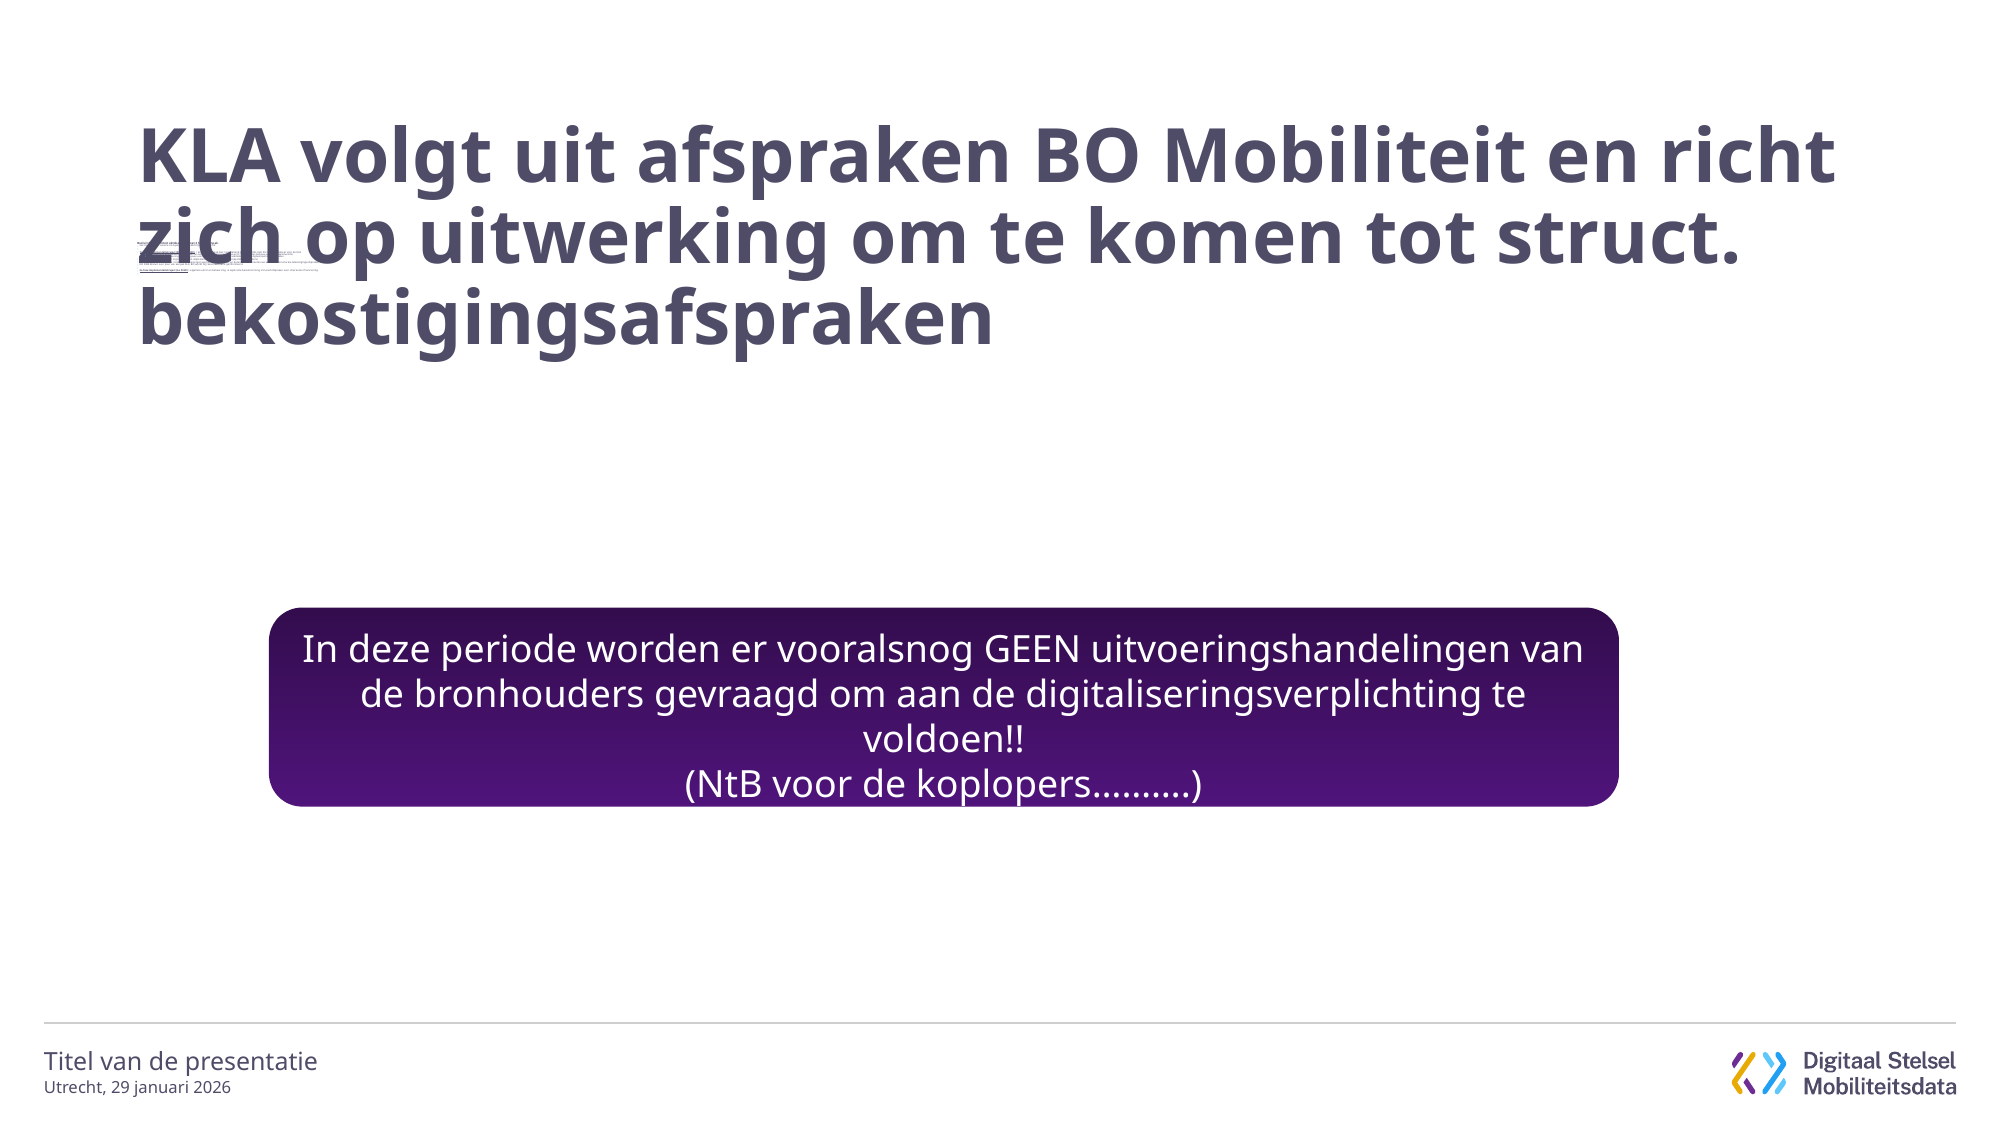

# KLA volgt uit afspraken BO Mobiliteit en richt zich op uitwerking om te komen tot struct. bekostigingsafspraken
Besluit BO Mobiliteit oktober 2025 met 2 fasen aanpak.
Verslag UDO tbv zuivere transponering ITS-Richtlijn vastgesteld
1e fase implementatietraject (2026 tm 2028) = koplopersaanpak met taakstellend budget. IenW stelt 50 mln beschikbaar voor de KLA:
€35 miljoen voor de ontwikkeling en beheer van landelijke uitvoeringsorganisaties en ICT-systemen ten behoeve van de ITS implementatie;
€15 miljoen ter ondersteuning van de opgaven voor decentrale overheden om mobiliteitsinformatie digitaal beschikbaar te maken.
Centrale werkgroep (rijk en regio) werkt aan implementatiestappen (= werkgroep KLA incl trekkers)
Monitoring en evaluatie tbv inzicht in aanpassingen werkprocessen, kosten en baten  wat moeten we weten om structurele bekostigingsafspraken te maken?
DO DSM besluit over plan van aanpak KLA, BO wordt bij tussenevaluatie geinformeerd.
2e fase implementatietraject (na 2028)= algehele uitrol en beheersing  expliciete besluitvorming inclusief afspraken over structurele financiering.
In deze periode worden er vooralsnog GEEN uitvoeringshandelingen van de bronhouders gevraagd om aan de digitaliseringsverplichting te voldoen!!
(NtB voor de koplopers……….)
Titel van de presentatie
Utrecht, 29 januari 2026